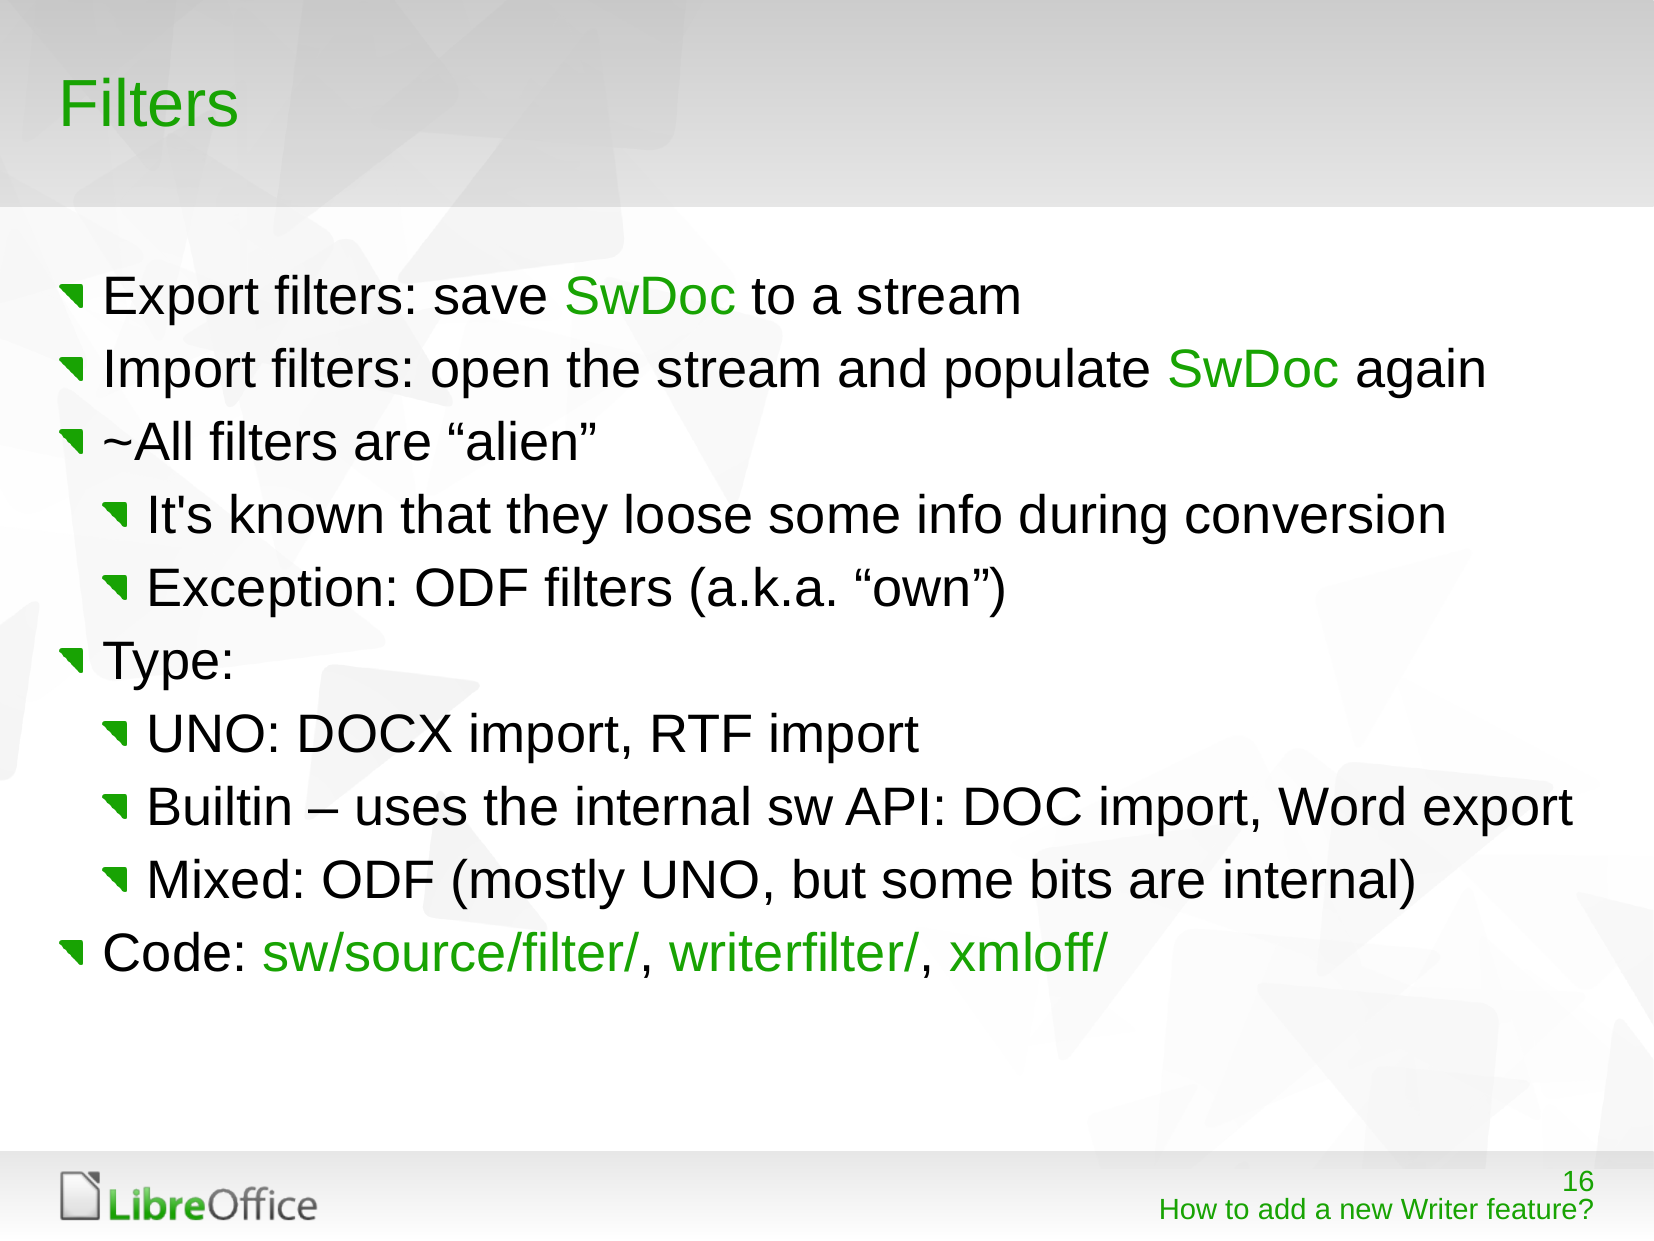

# Filters
Export filters: save SwDoc to a stream
Import filters: open the stream and populate SwDoc again
~All filters are “alien”
It's known that they loose some info during conversion
Exception: ODF filters (a.k.a. “own”)
Type:
UNO: DOCX import, RTF import
Builtin – uses the internal sw API: DOC import, Word export
Mixed: ODF (mostly UNO, but some bits are internal)
Code: sw/source/filter/, writerfilter/, xmloff/
16
How to add a new Writer feature?